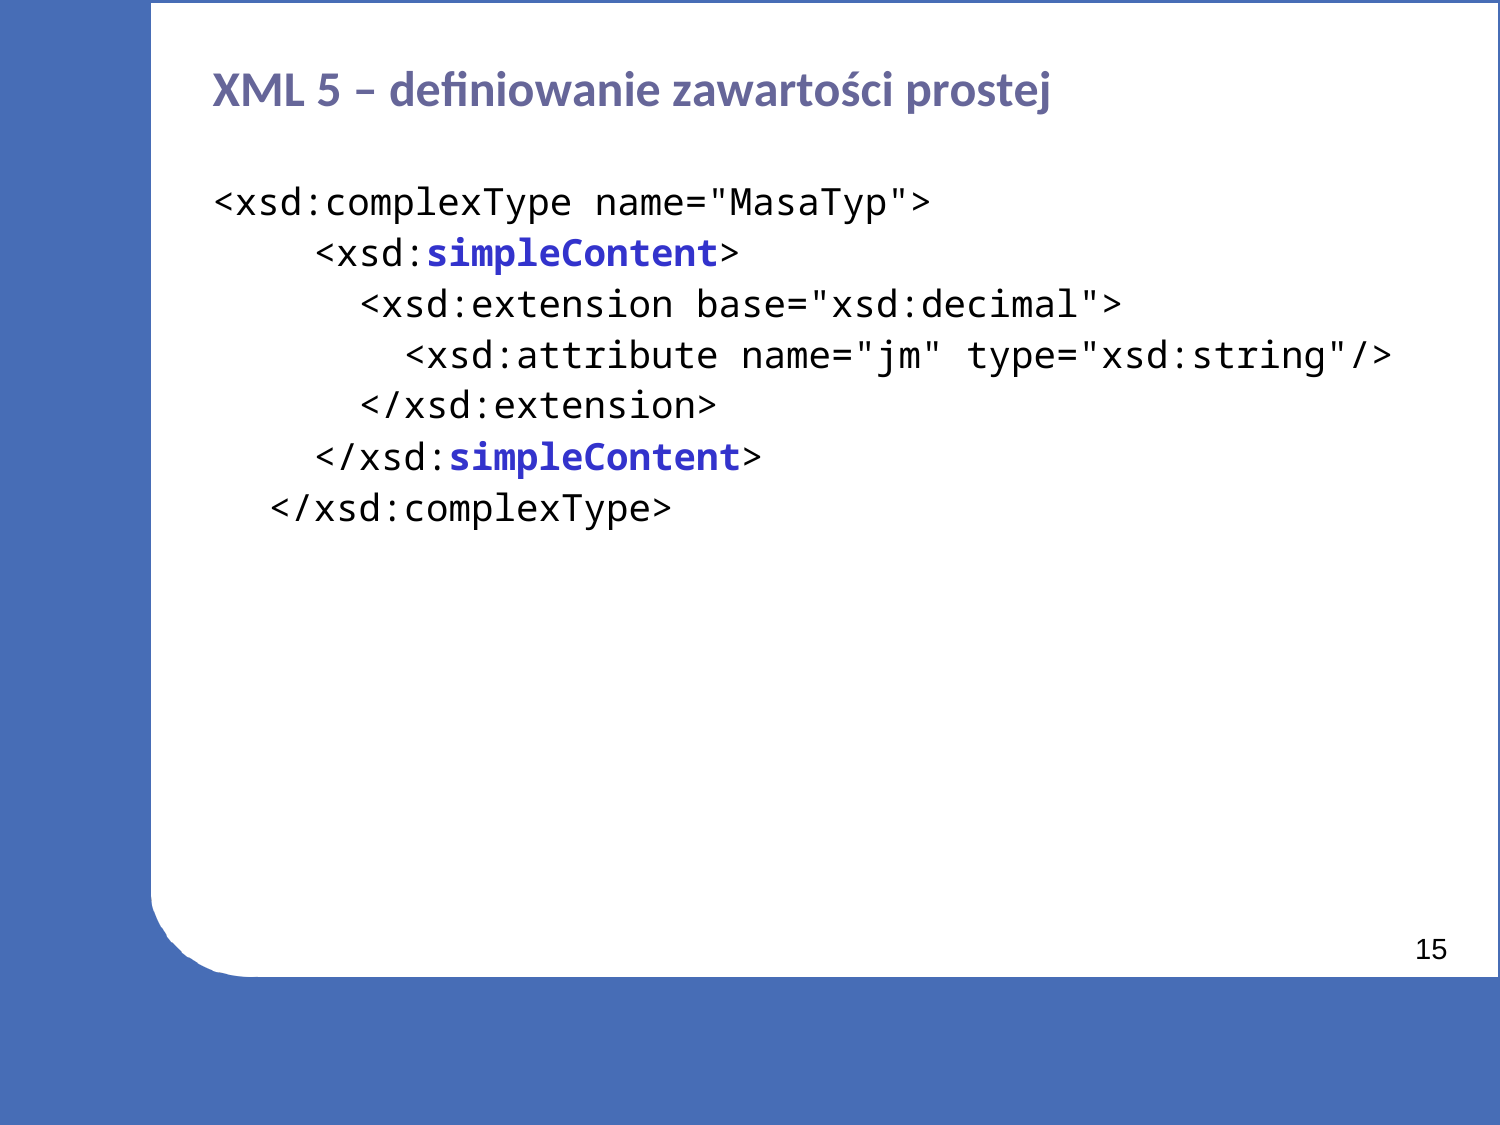

# XML 5 – definiowanie zawartości prostej
<xsd:complexType name="MasaTyp">
 <xsd:simpleContent>
 <xsd:extension base="xsd:decimal">
 <xsd:attribute name="jm" type="xsd:string"/>
 </xsd:extension>
 </xsd:simpleContent>
</xsd:complexType>
15